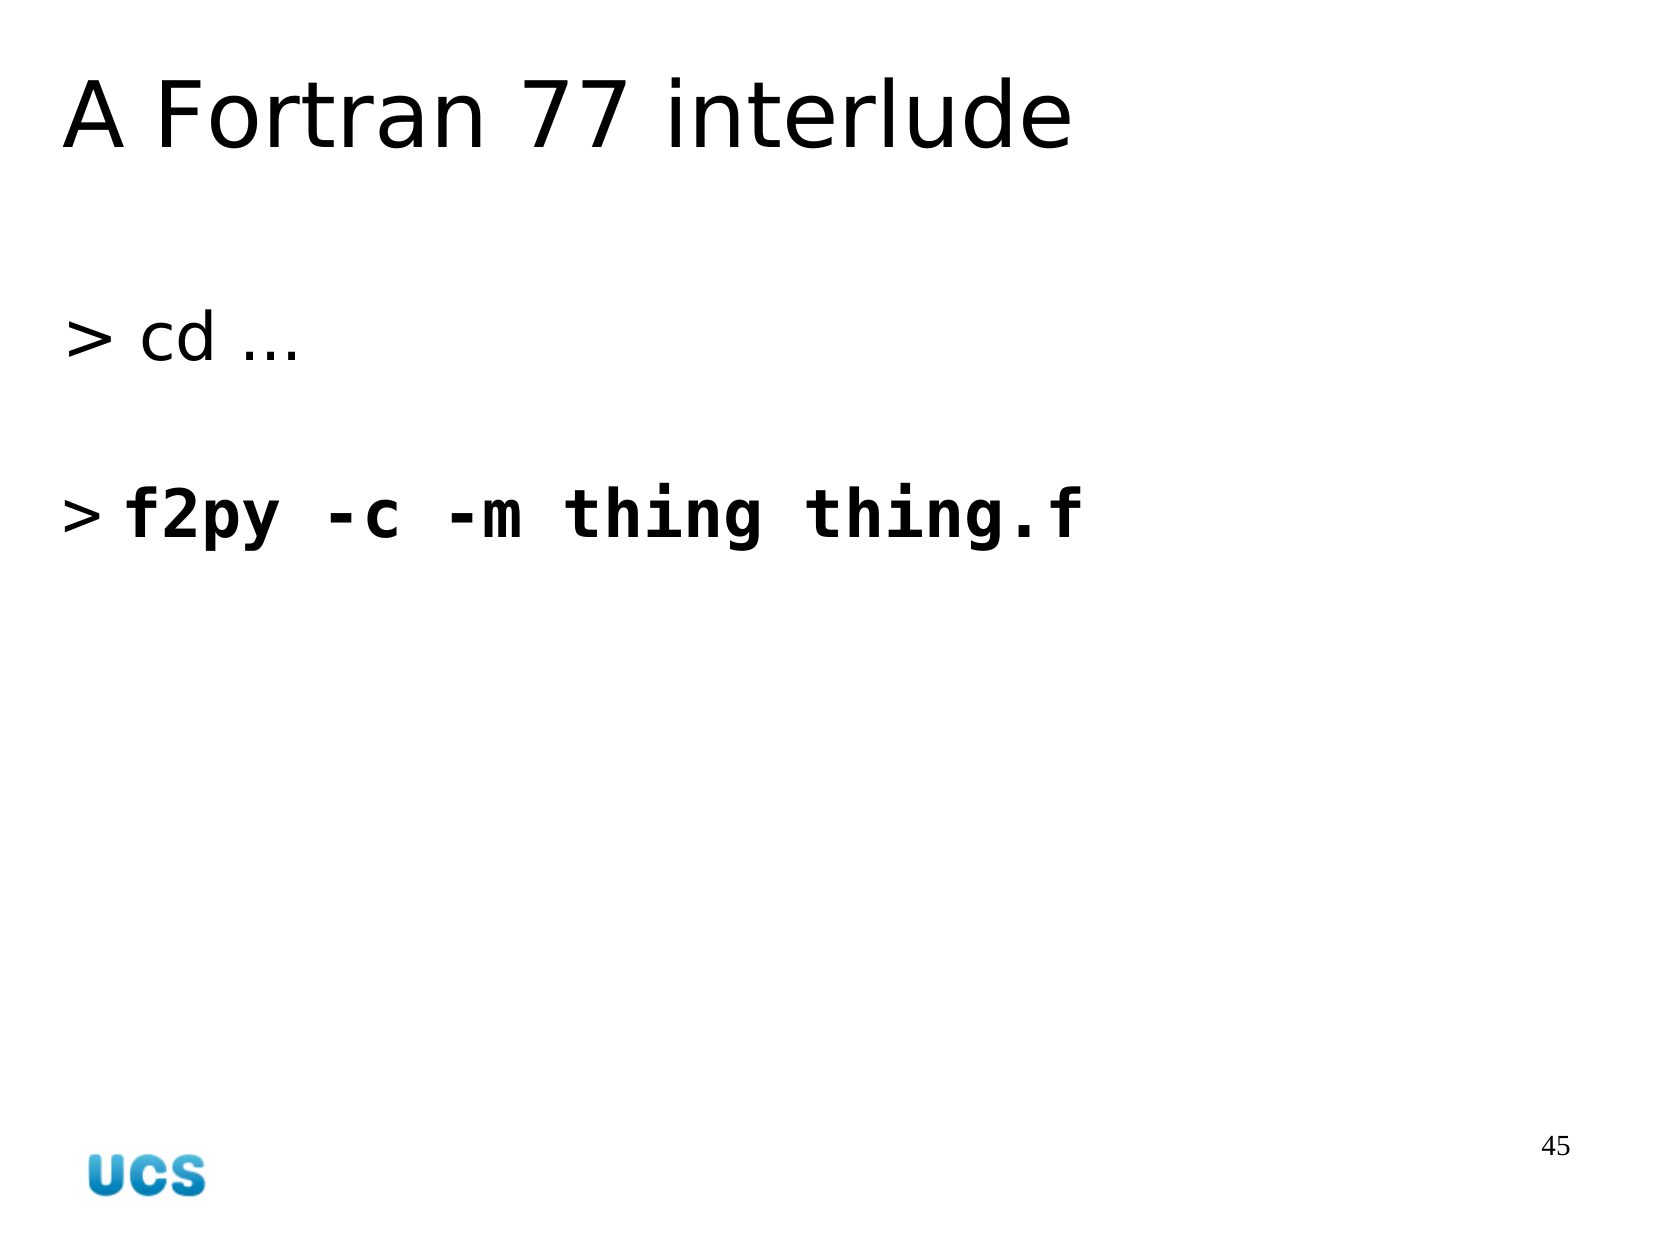

A Fortran 77 interlude
> cd ...
>
f2py -c -m thing thing.f
45